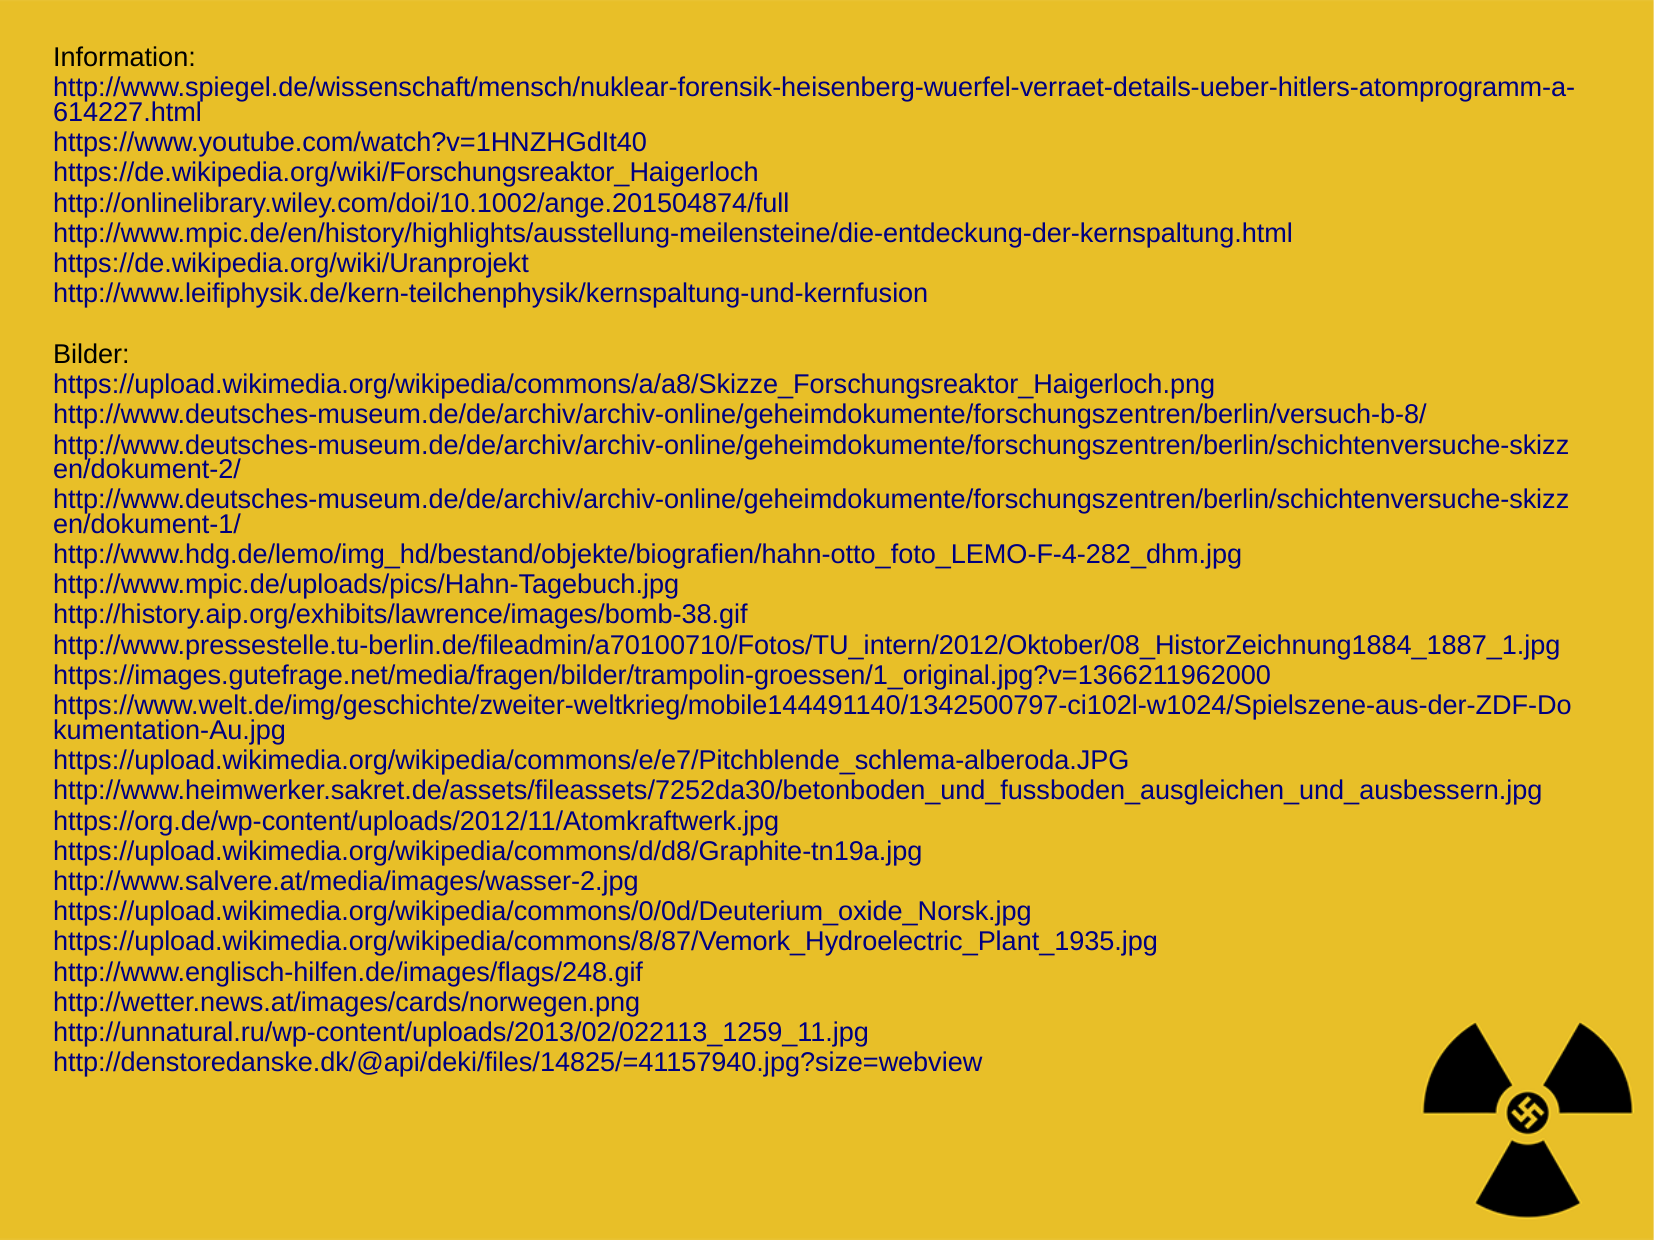

# Information:
http://www.spiegel.de/wissenschaft/mensch/nuklear-forensik-heisenberg-wuerfel-verraet-details-ueber-hitlers-atomprogramm-a-614227.html
https://www.youtube.com/watch?v=1HNZHGdIt40
https://de.wikipedia.org/wiki/Forschungsreaktor_Haigerloch
http://onlinelibrary.wiley.com/doi/10.1002/ange.201504874/full
http://www.mpic.de/en/history/highlights/ausstellung-meilensteine/die-entdeckung-der-kernspaltung.html
https://de.wikipedia.org/wiki/Uranprojekt
http://www.leifiphysik.de/kern-teilchenphysik/kernspaltung-und-kernfusion
Bilder:
https://upload.wikimedia.org/wikipedia/commons/a/a8/Skizze_Forschungsreaktor_Haigerloch.png
http://www.deutsches-museum.de/de/archiv/archiv-online/geheimdokumente/forschungszentren/berlin/versuch-b-8/
http://www.deutsches-museum.de/de/archiv/archiv-online/geheimdokumente/forschungszentren/berlin/schichtenversuche-skizzen/dokument-2/
http://www.deutsches-museum.de/de/archiv/archiv-online/geheimdokumente/forschungszentren/berlin/schichtenversuche-skizzen/dokument-1/
http://www.hdg.de/lemo/img_hd/bestand/objekte/biografien/hahn-otto_foto_LEMO-F-4-282_dhm.jpg
http://www.mpic.de/uploads/pics/Hahn-Tagebuch.jpg
http://history.aip.org/exhibits/lawrence/images/bomb-38.gif
http://www.pressestelle.tu-berlin.de/fileadmin/a70100710/Fotos/TU_intern/2012/Oktober/08_HistorZeichnung1884_1887_1.jpg
https://images.gutefrage.net/media/fragen/bilder/trampolin-groessen/1_original.jpg?v=1366211962000
https://www.welt.de/img/geschichte/zweiter-weltkrieg/mobile144491140/1342500797-ci102l-w1024/Spielszene-aus-der-ZDF-Dokumentation-Au.jpg
https://upload.wikimedia.org/wikipedia/commons/e/e7/Pitchblende_schlema-alberoda.JPG
http://www.heimwerker.sakret.de/assets/fileassets/7252da30/betonboden_und_fussboden_ausgleichen_und_ausbessern.jpg
https://org.de/wp-content/uploads/2012/11/Atomkraftwerk.jpg
https://upload.wikimedia.org/wikipedia/commons/d/d8/Graphite-tn19a.jpg
http://www.salvere.at/media/images/wasser-2.jpg
https://upload.wikimedia.org/wikipedia/commons/0/0d/Deuterium_oxide_Norsk.jpg
https://upload.wikimedia.org/wikipedia/commons/8/87/Vemork_Hydroelectric_Plant_1935.jpg
http://www.englisch-hilfen.de/images/flags/248.gif
http://wetter.news.at/images/cards/norwegen.png
http://unnatural.ru/wp-content/uploads/2013/02/022113_1259_11.jpg
http://denstoredanske.dk/@api/deki/files/14825/=41157940.jpg?size=webview